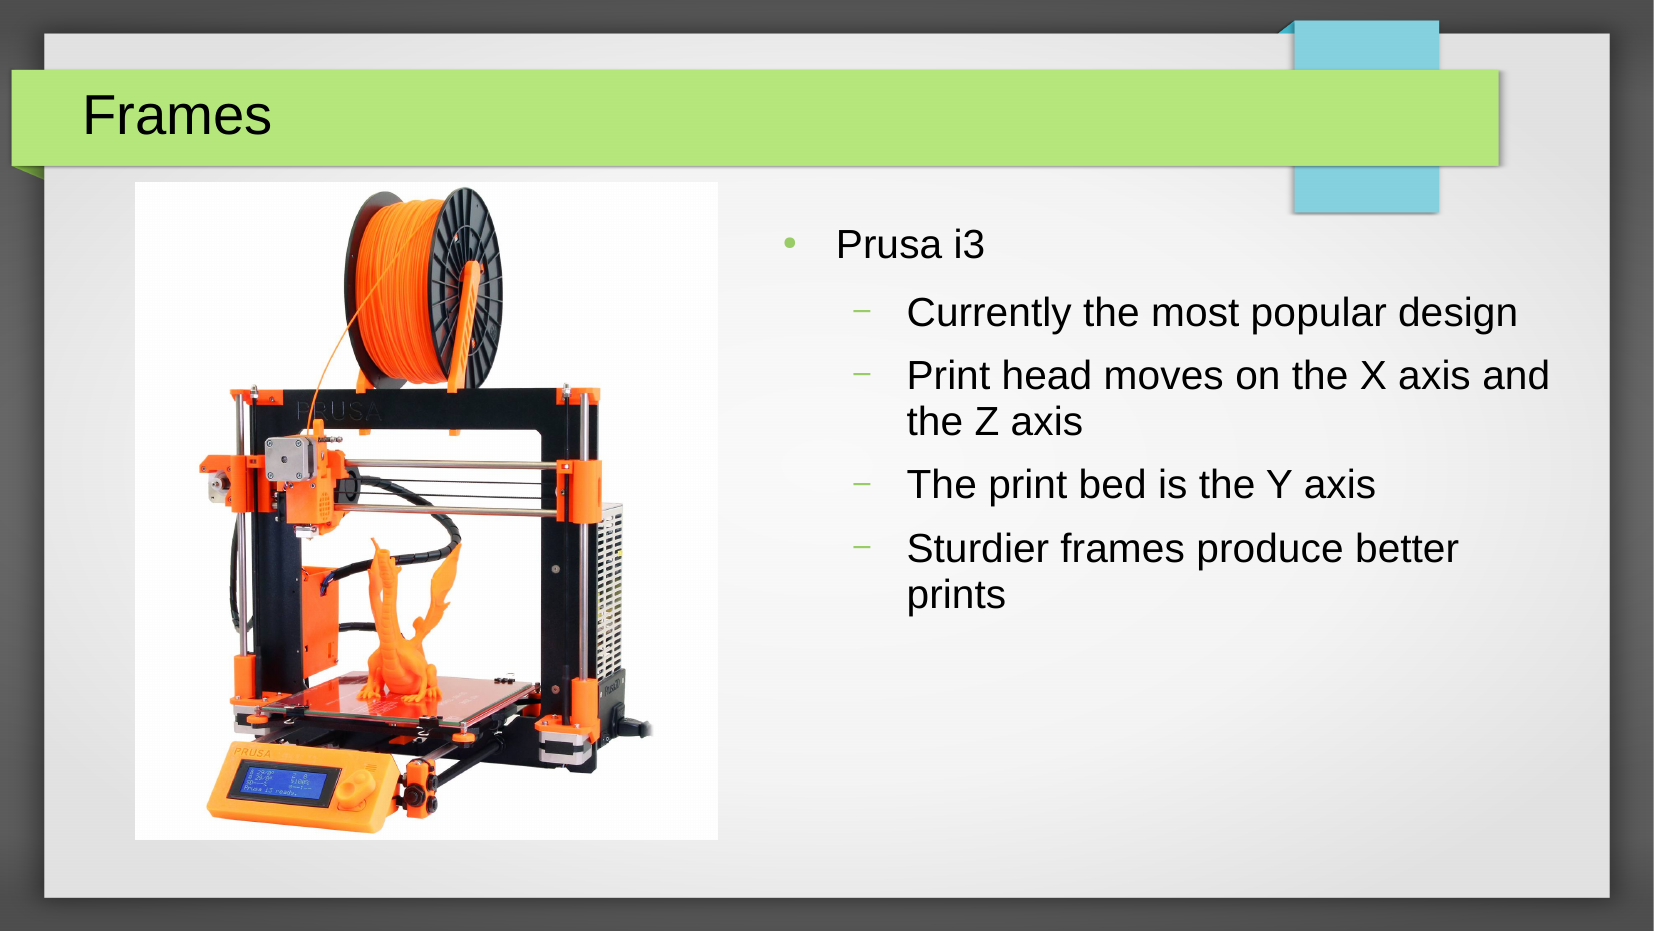

# Frames
Prusa i3
Currently the most popular design
Print head moves on the X axis and the Z axis
The print bed is the Y axis
Sturdier frames produce better prints